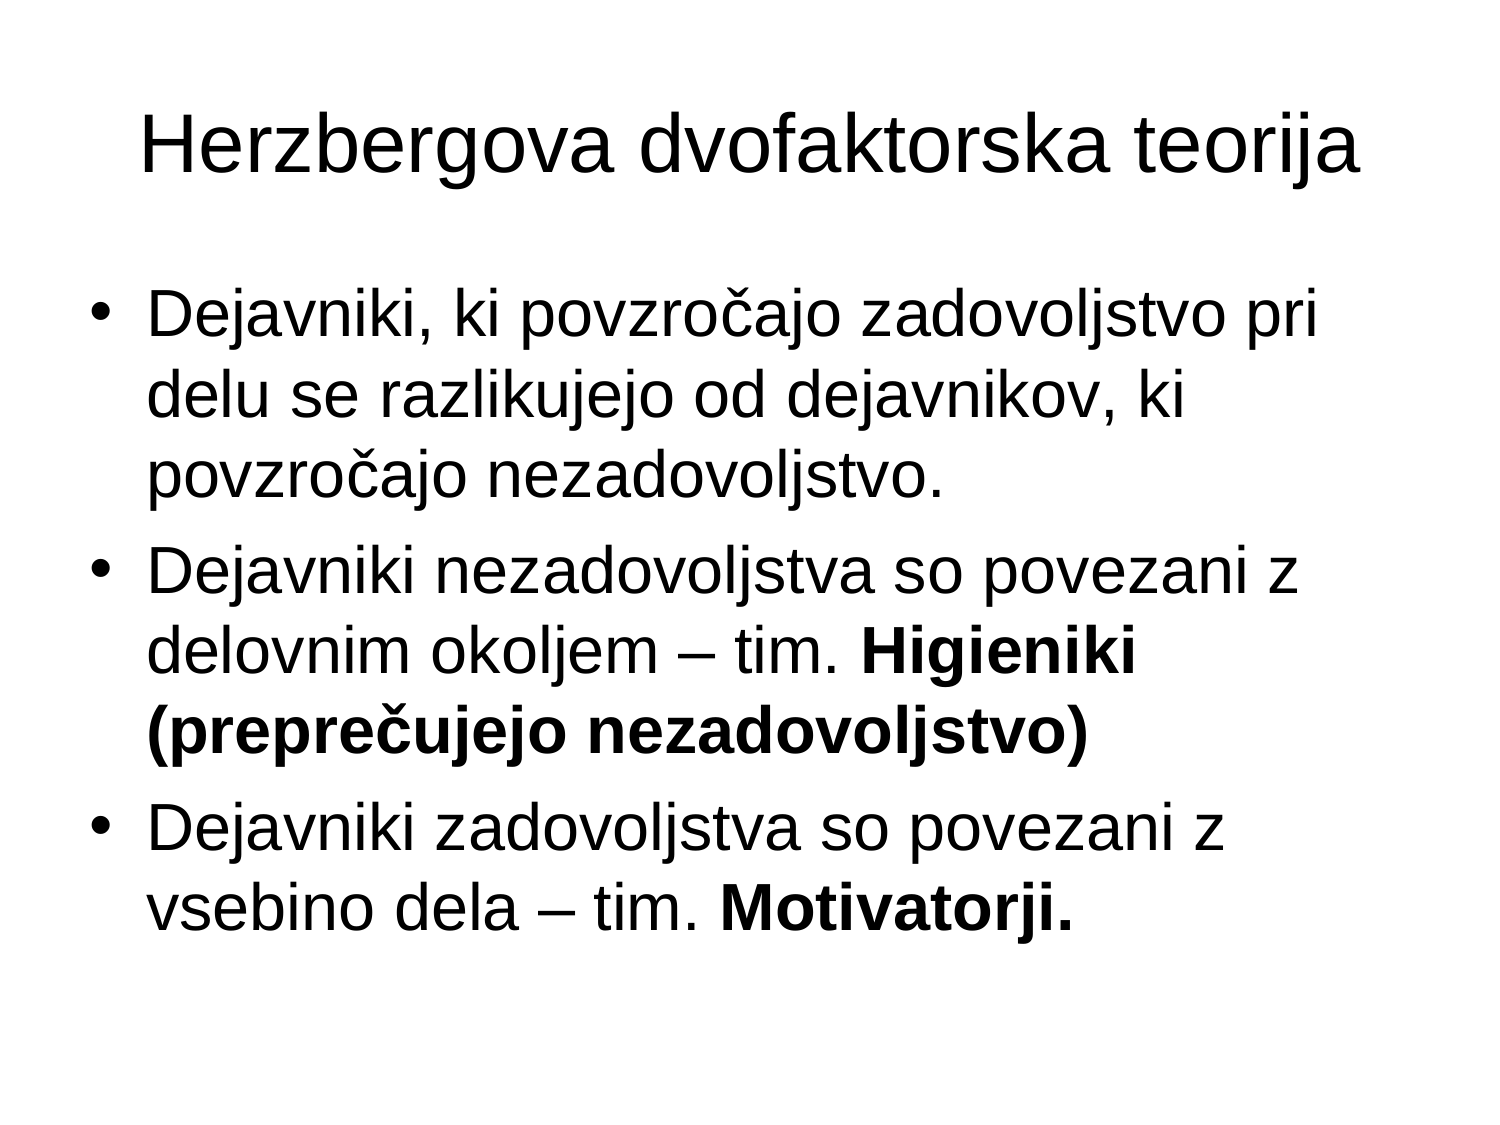

# Herzbergova dvofaktorska teorija
Dejavniki, ki povzročajo zadovoljstvo pri delu se razlikujejo od dejavnikov, ki povzročajo nezadovoljstvo.
Dejavniki nezadovoljstva so povezani z delovnim okoljem – tim. Higieniki (preprečujejo nezadovoljstvo)
Dejavniki zadovoljstva so povezani z vsebino dela – tim. Motivatorji.